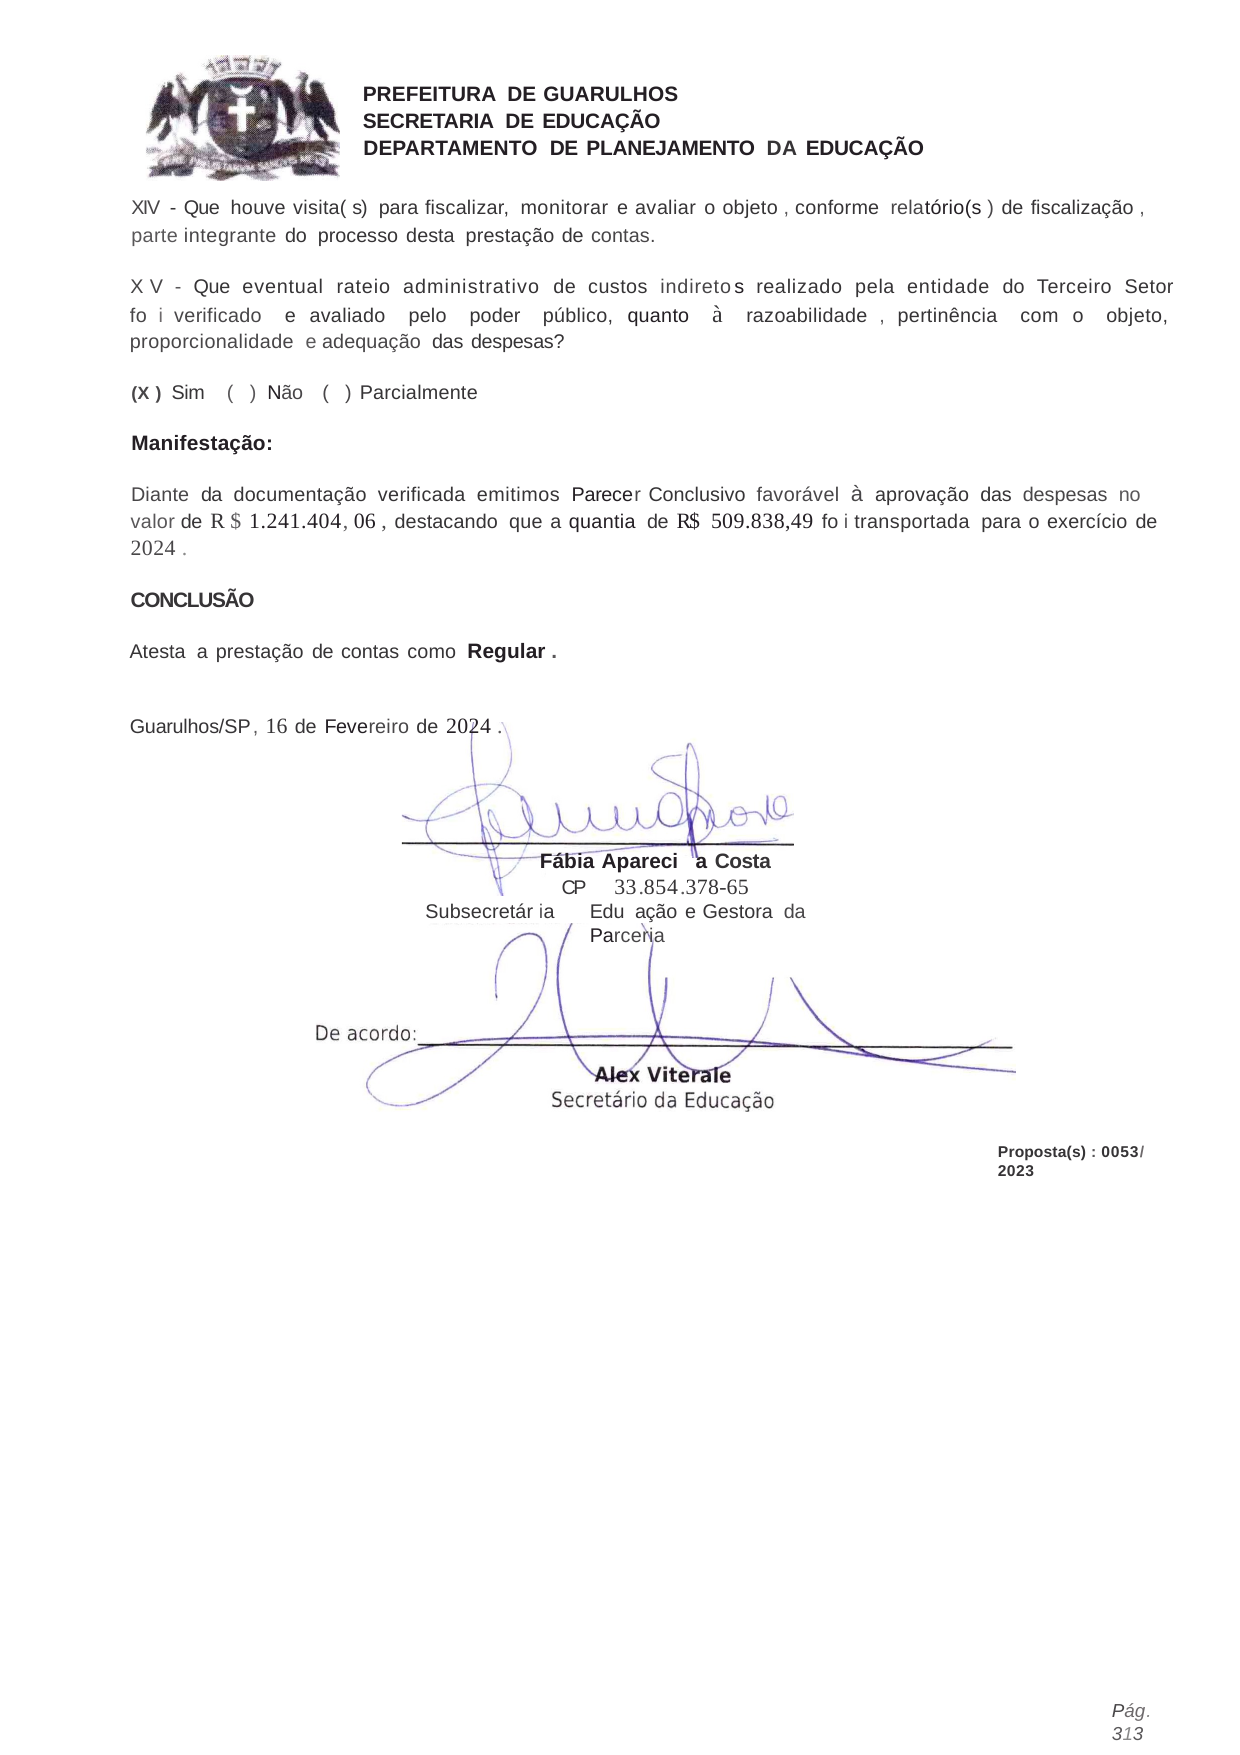

PREFEITURA DE GUARULHOS SECRETARIA DE EDUCAÇÃO
DEPARTAMENTO DE PLANEJAMENTO DA EDUCAÇÃO
XIV - Que houve visita( s) para fiscalizar, monitorar e avaliar o objeto , conforme relatório(s ) de fiscalização , parte integrante do processo desta prestação de contas.
X V - Que eventual rateio administrativo de custos indiretos realizado pela entidade do Terceiro Setor fo i verificado e avaliado pelo poder público, quanto à razoabilidade , pertinência com o objeto, proporcionalidade e adequação das despesas?
(X ) Sim ( ) Não ( ) Parcialmente
Manifestação:
Diante da documentação verificada emitimos Parecer Conclusivo favorável à aprovação das despesas no valor de R $ 1.241.404, 06 , destacando que a quantia de R$ 509.838,49 fo i transportada para o exercício de 2024 .
CONCLUSÃO
Atesta a prestação de contas como Regular .
Guarulhos/SP, 16 de Fevereiro de 2024 .
Fábia Apareci a Costa
CP	33.854.378-65
Subsecretár ia
Edu ação e Gestora da Parceria
Proposta(s) : 0053/ 2023
Pág. 313